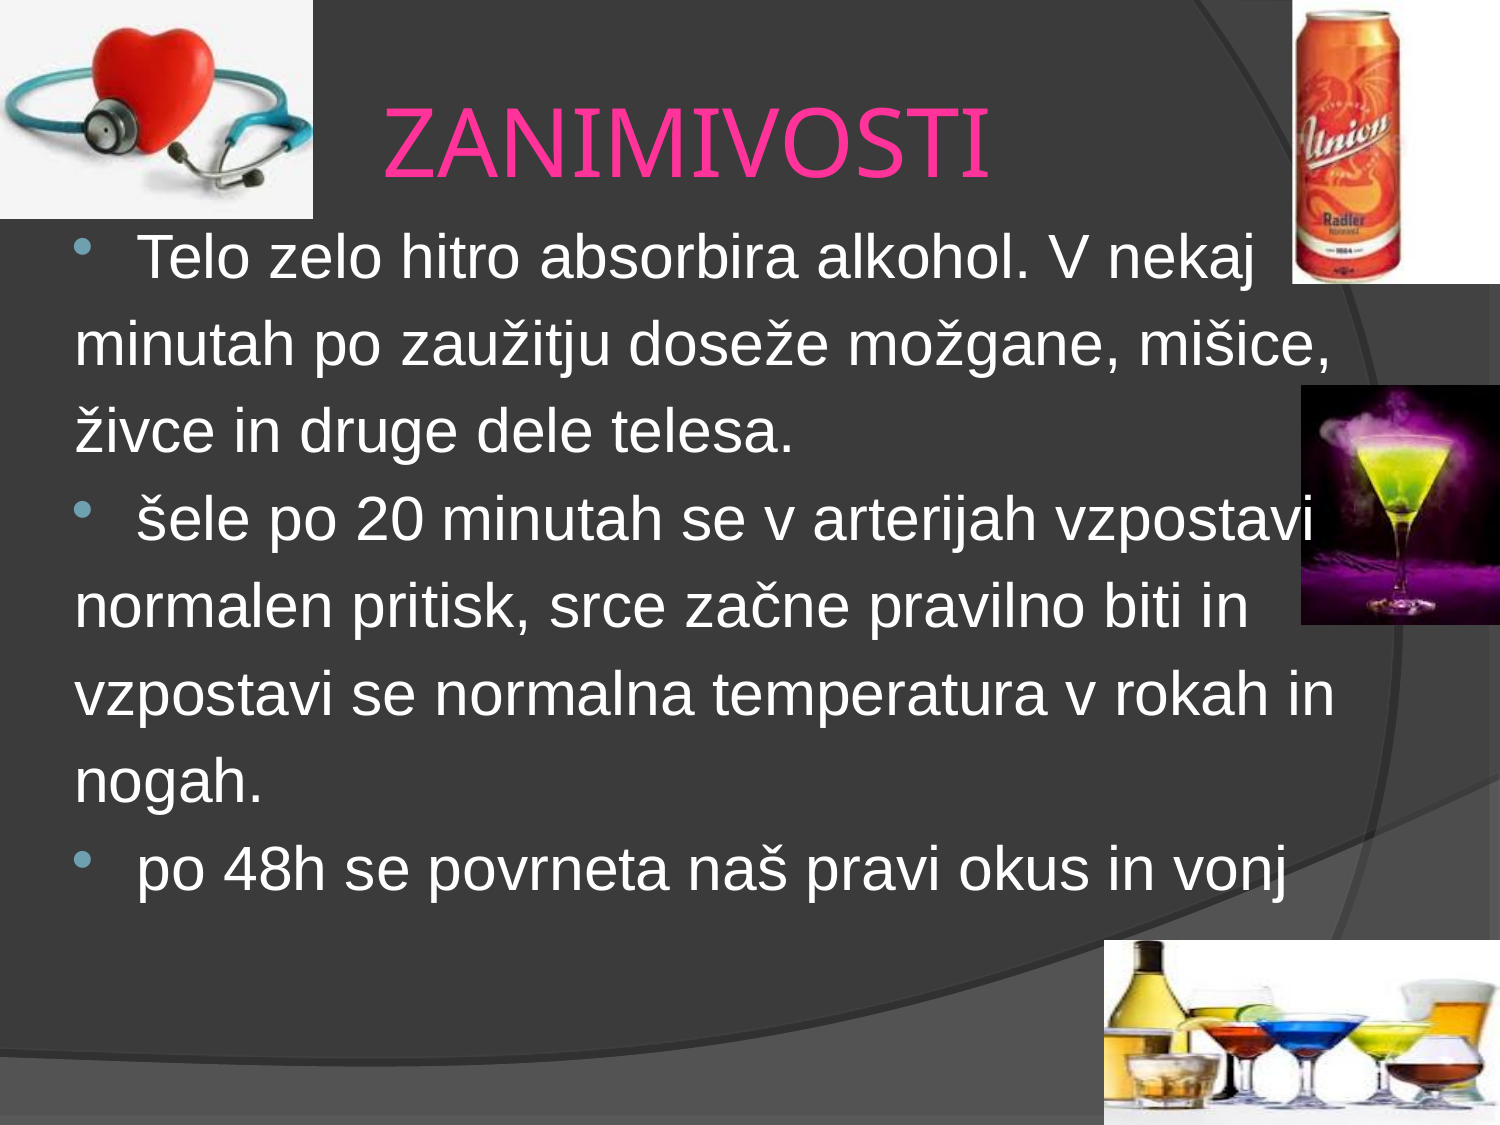

# ZANIMIVOSTI
Telo zelo hitro absorbira alkohol. V nekaj
minutah po zaužitju doseže možgane, mišice,
živce in druge dele telesa.
šele po 20 minutah se v arterijah vzpostavi
normalen pritisk, srce začne pravilno biti in
vzpostavi se normalna temperatura v rokah in
nogah.
po 48h se povrneta naš pravi okus in vonj